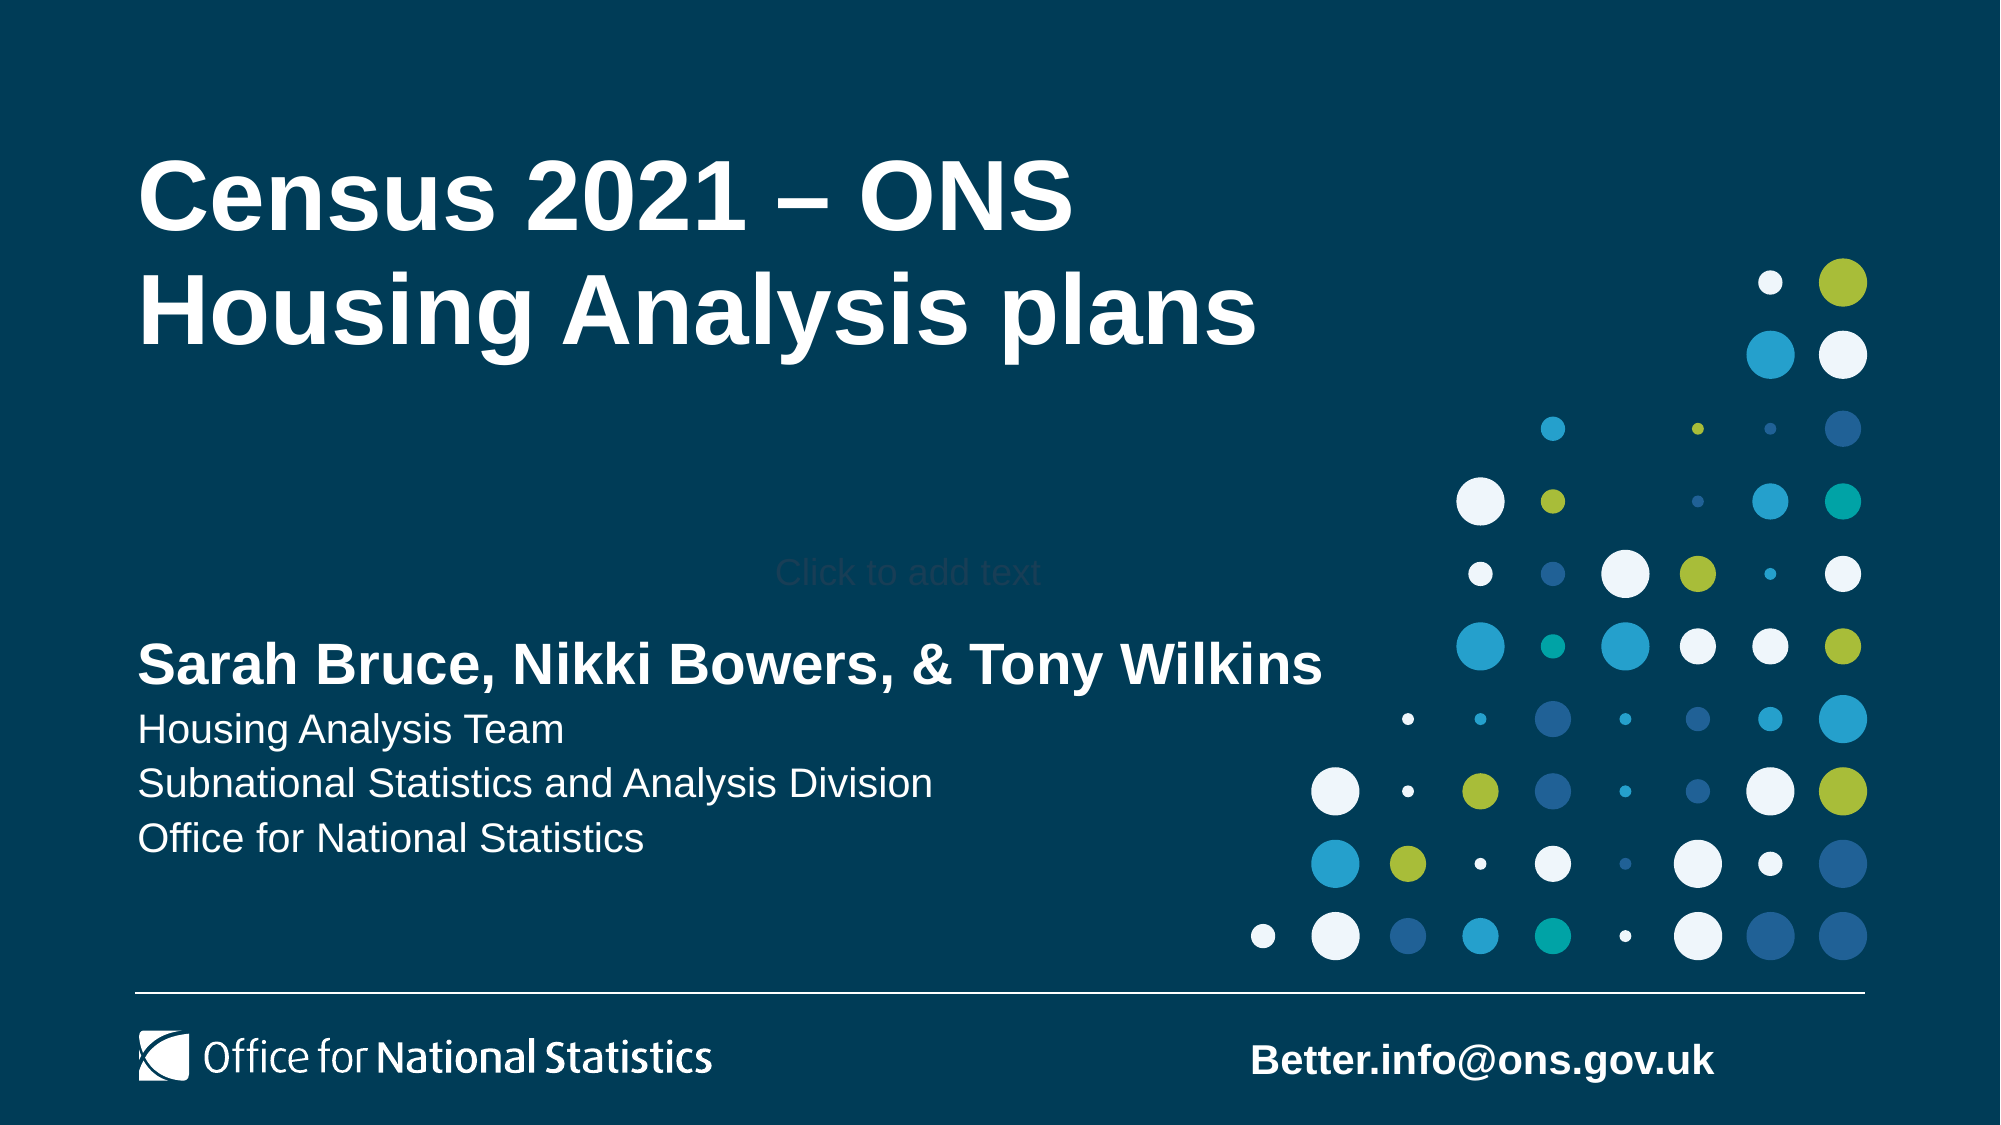

# Census 2021 – ONS Housing Analysis plans
Click to add text
Sarah Bruce, Nikki Bowers, & Tony Wilkins
Housing Analysis Team
Subnational Statistics and Analysis Division
Office for National Statistics
Better.info@ons.gov.uk